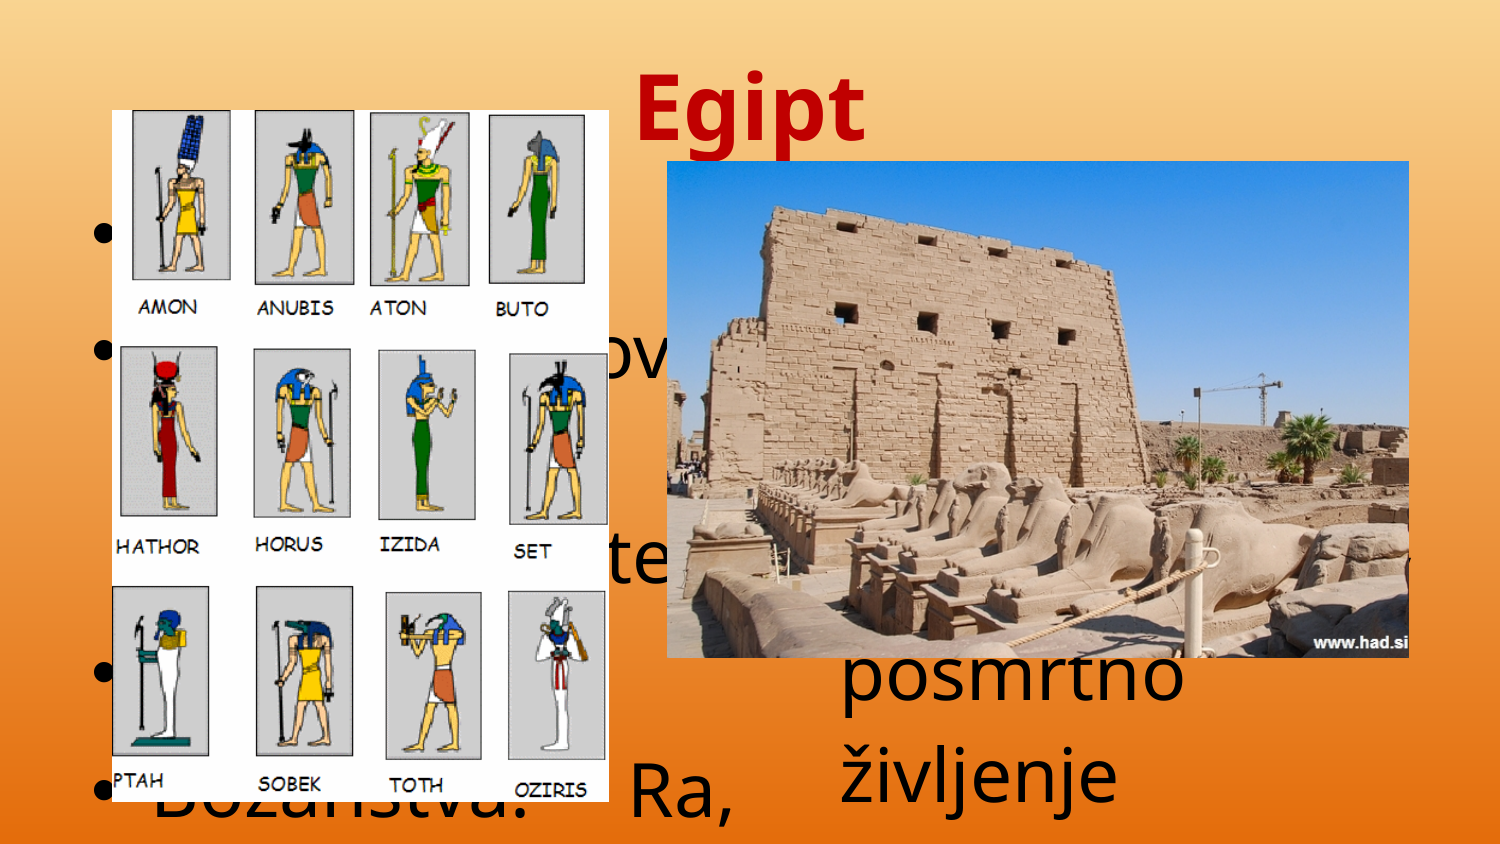

# Egipt
| Politeizem Vpliv Nilovih poplav in sončne toplote Sinkretizem Božanstva: Ra, Amon, Hator, Nut, Hor, Oziris, Izida, Anubis, Maat, Thot, Set, Geb | Vesoljni nered – Izfet Svetišča Verovanje v posmrtno življenje |
| --- | --- |